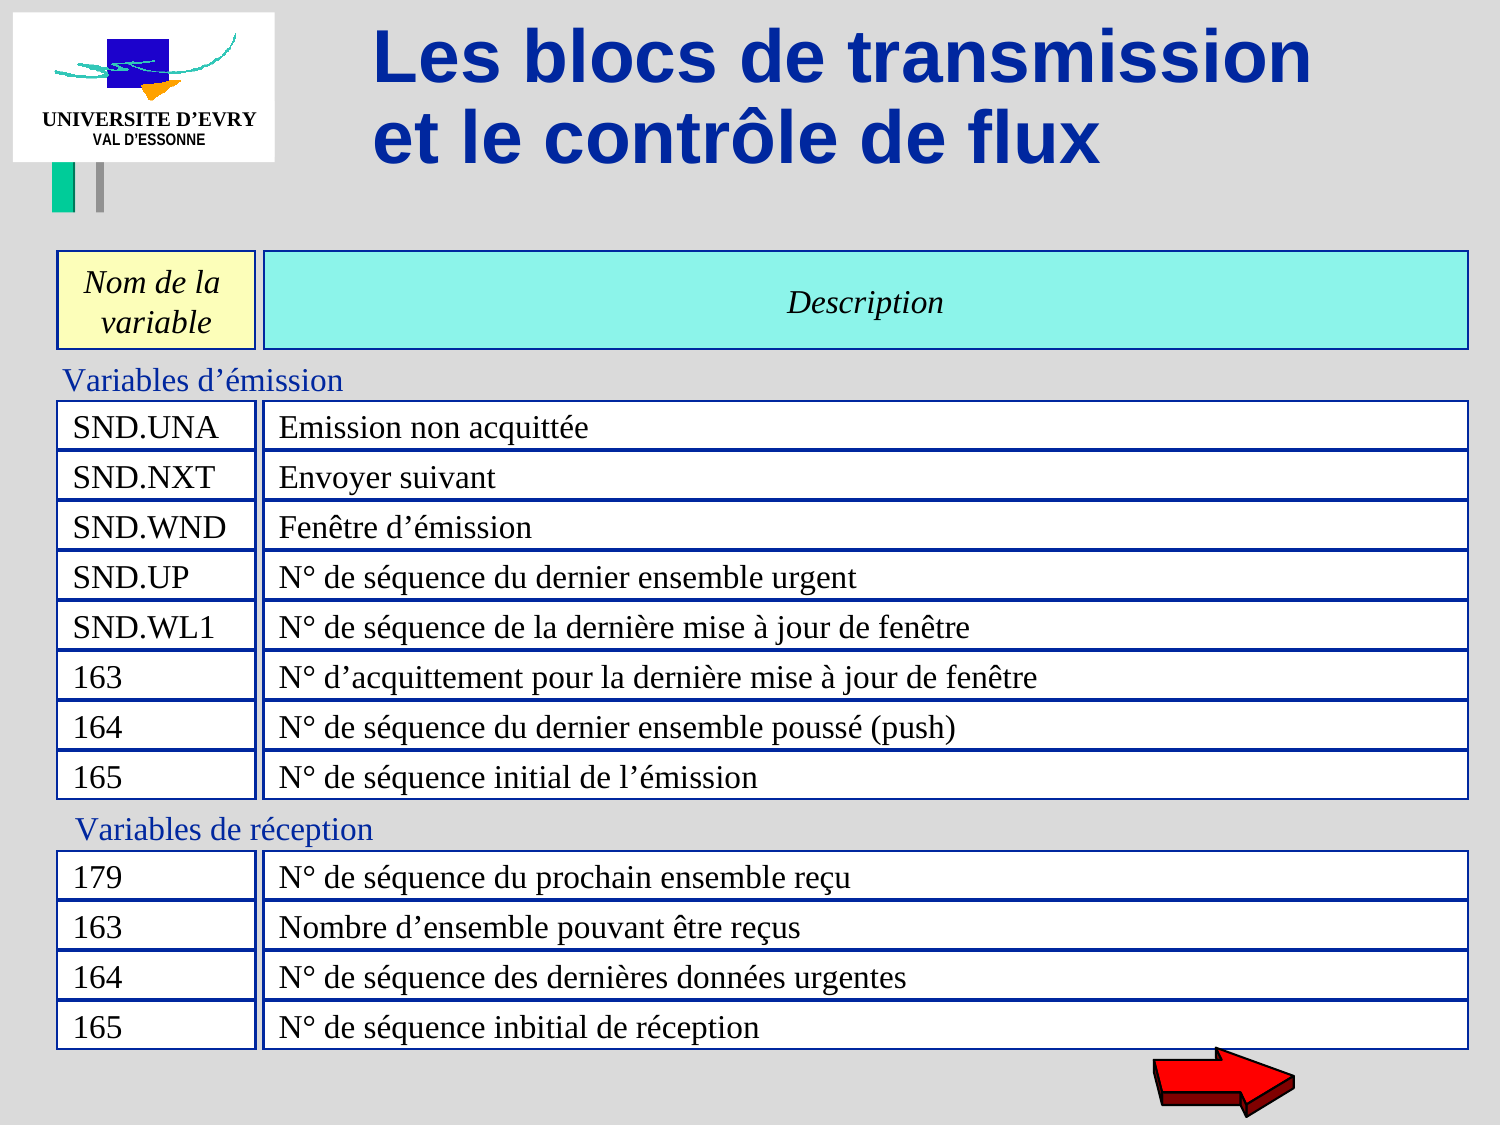

# Les blocs de transmission et le contrôle de flux
Nom de la
variable
Description
Variables d’émission
SND.UNA
Emission non acquittée
SND.NXT
Envoyer suivant
SND.WND
Fenêtre d’émission
SND.UP
N° de séquence du dernier ensemble urgent
SND.WL1
N° de séquence de la dernière mise à jour de fenêtre
163
N° d’acquittement pour la dernière mise à jour de fenêtre
164
N° de séquence du dernier ensemble poussé (push)
165
N° de séquence initial de l’émission
Variables de réception
179
N° de séquence du prochain ensemble reçu
163
Nombre d’ensemble pouvant être reçus
164
N° de séquence des dernières données urgentes
165
N° de séquence inbitial de réception
<date/time> Michel BESSON